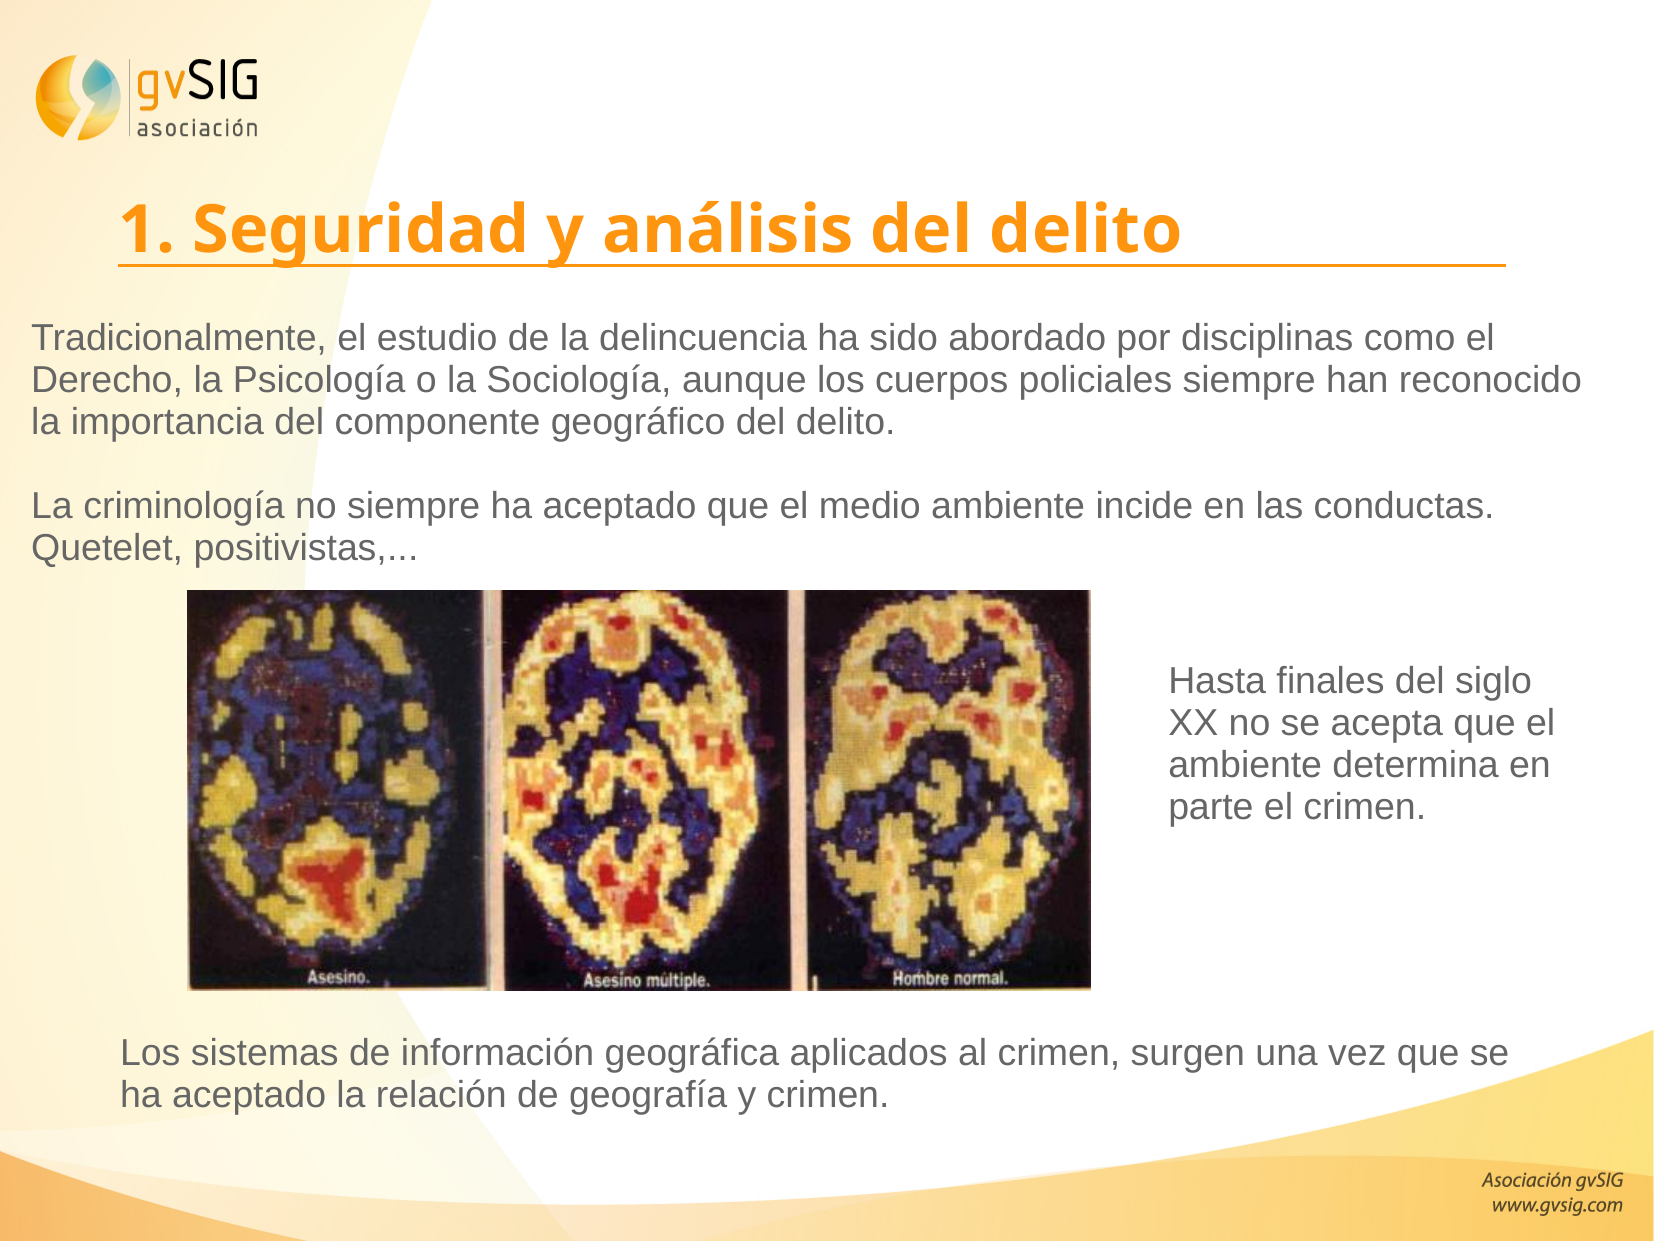

# 1. Seguridad y análisis del delito
Tradicionalmente, el estudio de la delincuencia ha sido abordado por disciplinas como el Derecho, la Psicología o la Sociología, aunque los cuerpos policiales siempre han reconocido la importancia del componente geográfico del delito.
La criminología no siempre ha aceptado que el medio ambiente incide en las conductas. Quetelet, positivistas,...
Hasta finales del siglo XX no se acepta que el ambiente determina en parte el crimen.
Los sistemas de información geográfica aplicados al crimen, surgen una vez que se
ha aceptado la relación de geografía y crimen.